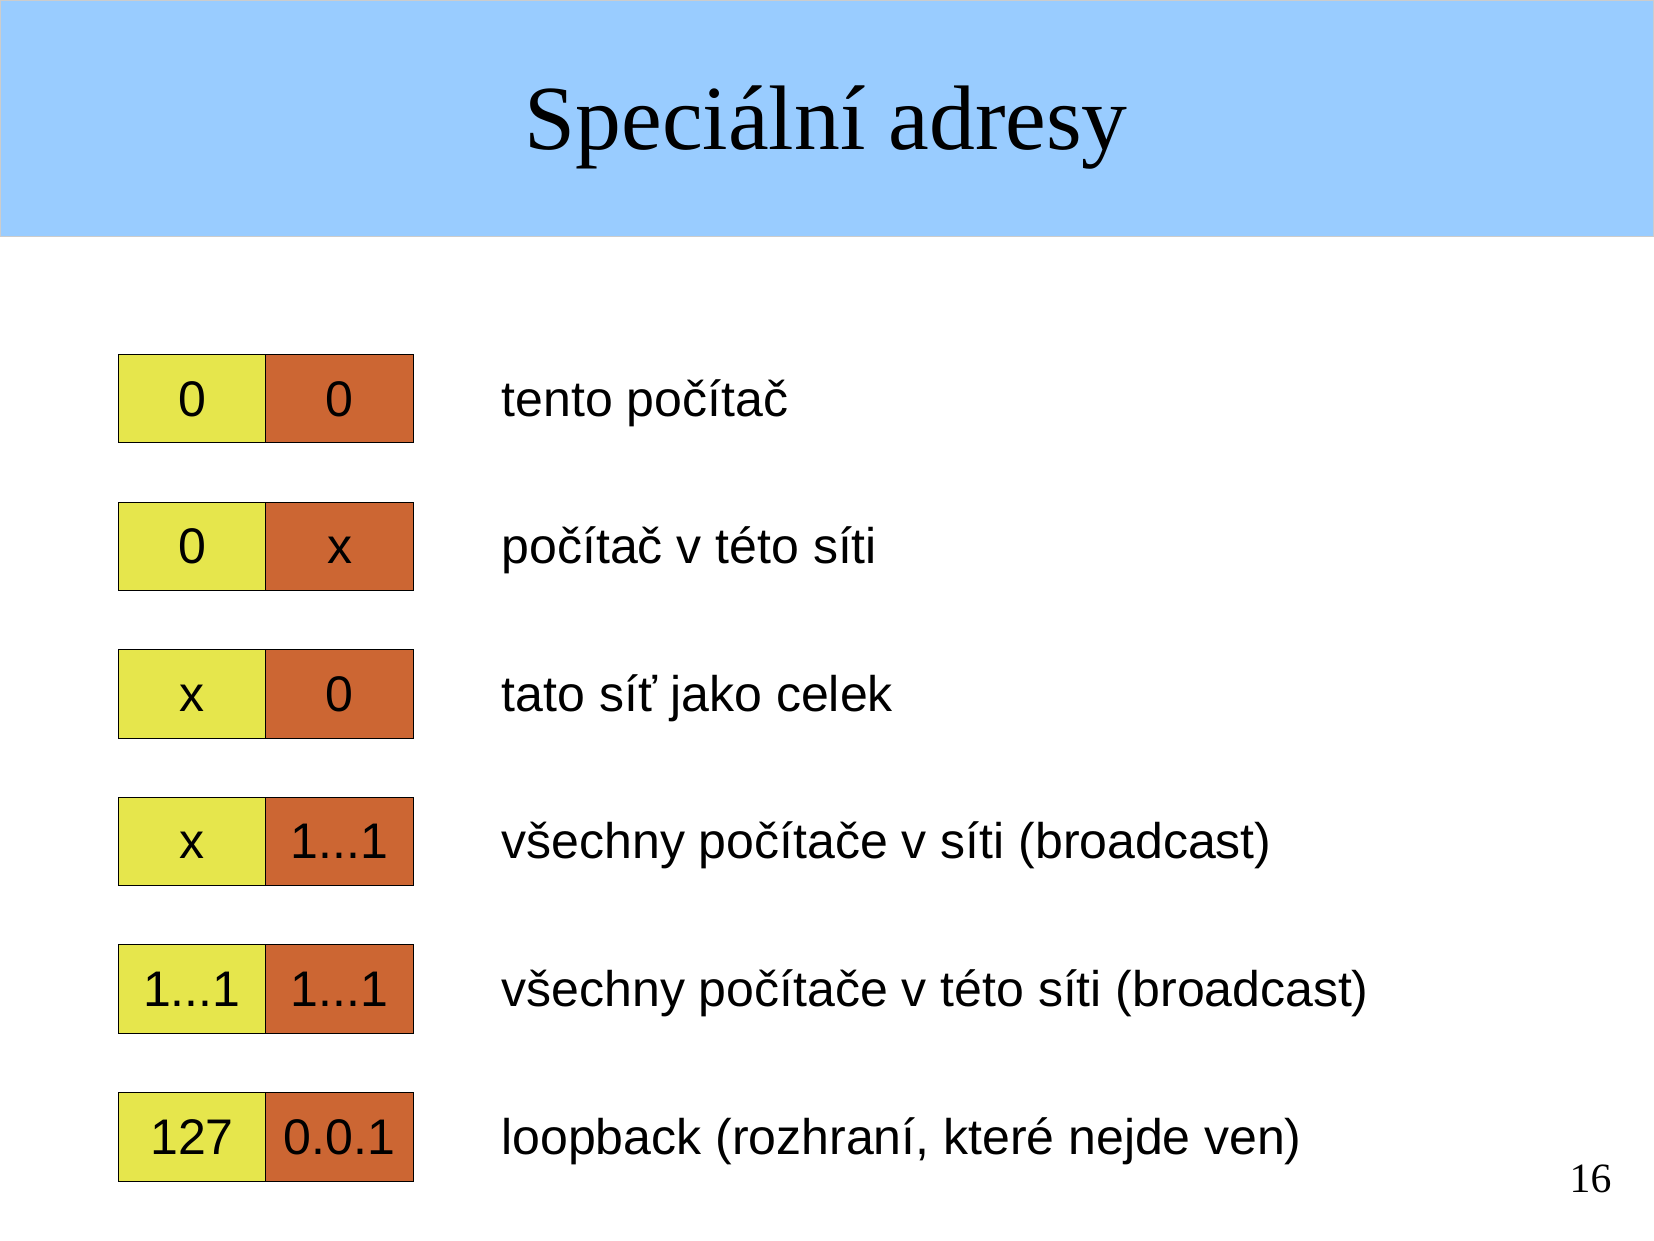

# Speciální adresy
0
0
tento počítač
0
x
počítač v této síti
x
0
tato síť jako celek
x
1...1
všechny počítače v síti (broadcast)
1...1
1...1
všechny počítače v této síti (broadcast)
127
0.0.1
loopback (rozhraní, které nejde ven)